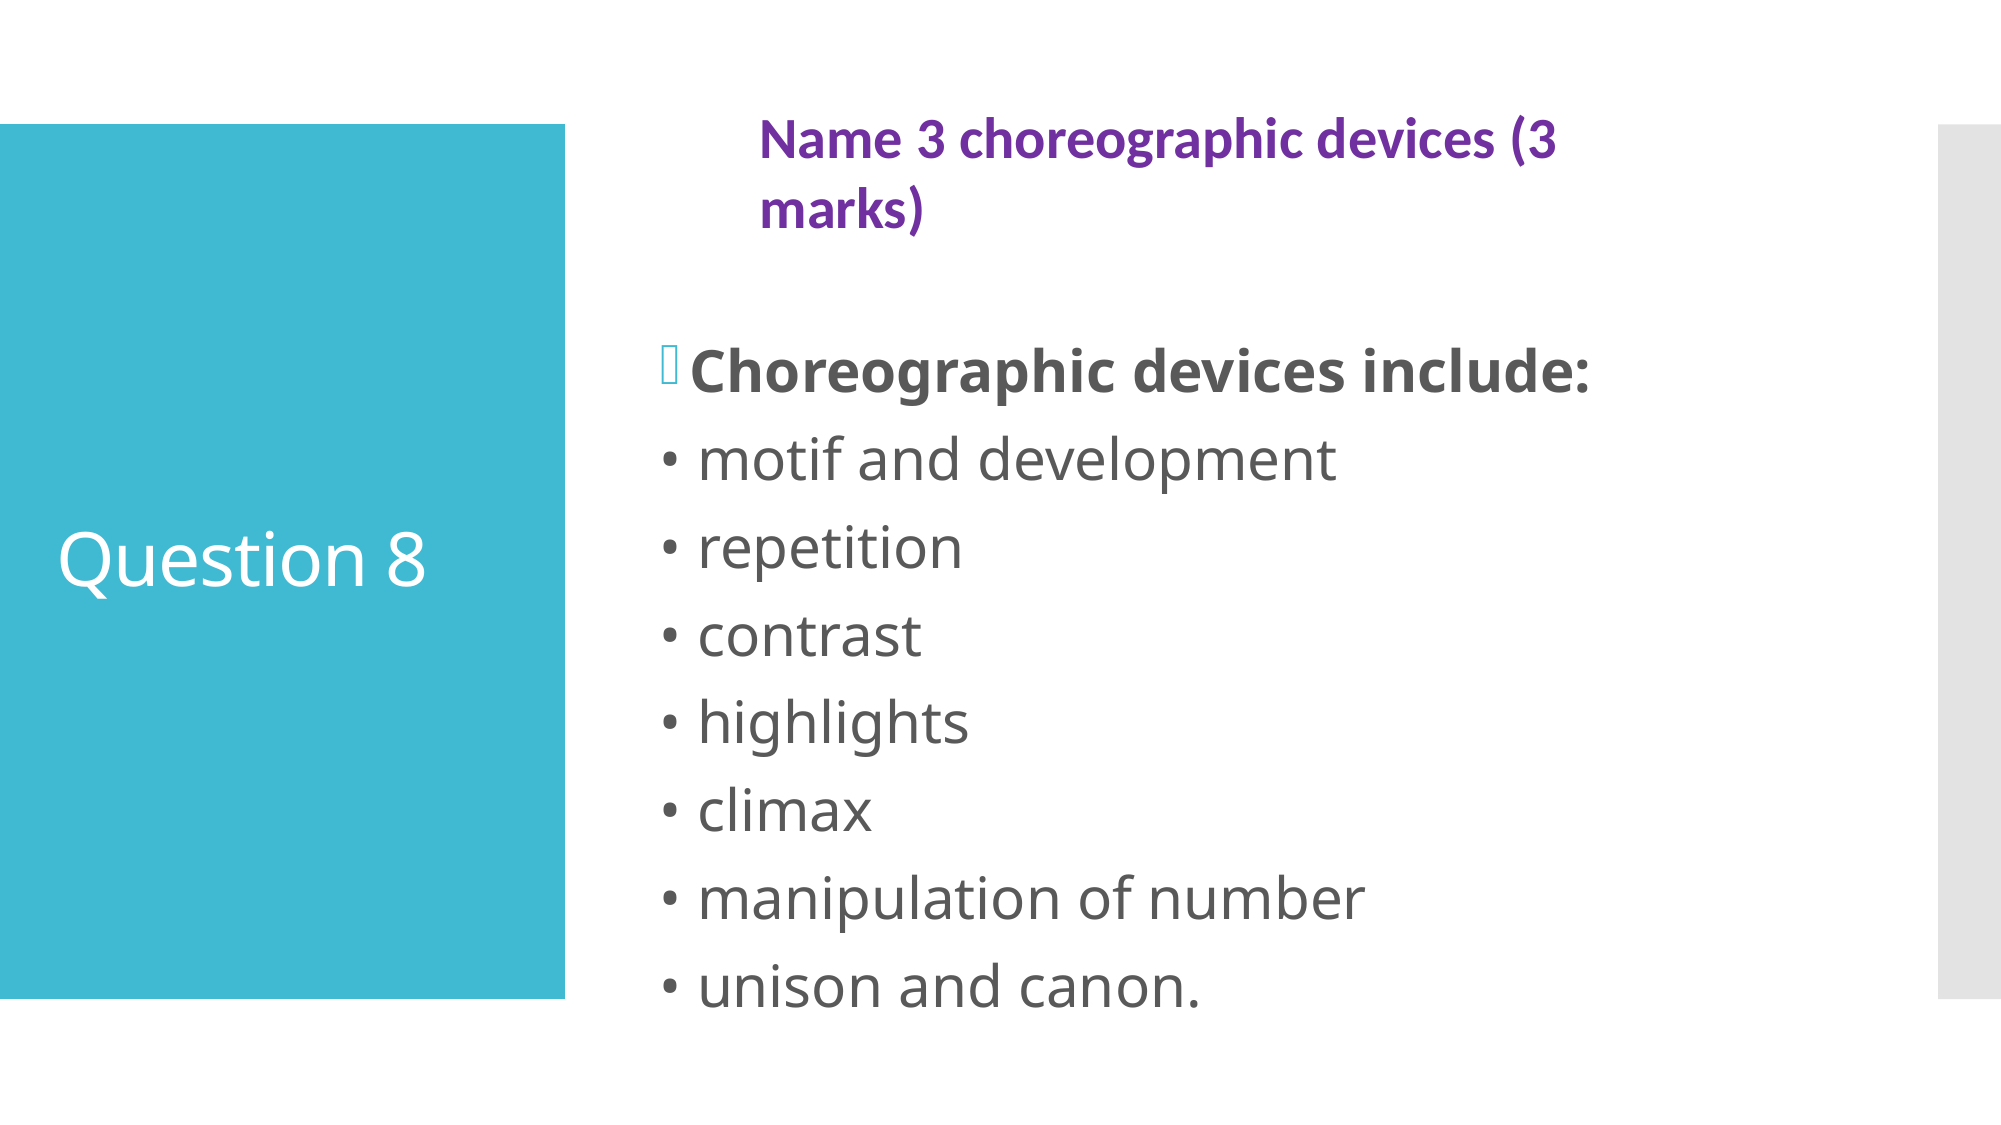

Name 3 choreographic devices (3 marks)
# Question 8
Choreographic devices include:
• motif and development
• repetition
• contrast
• highlights
• climax
• manipulation of number
• unison and canon.